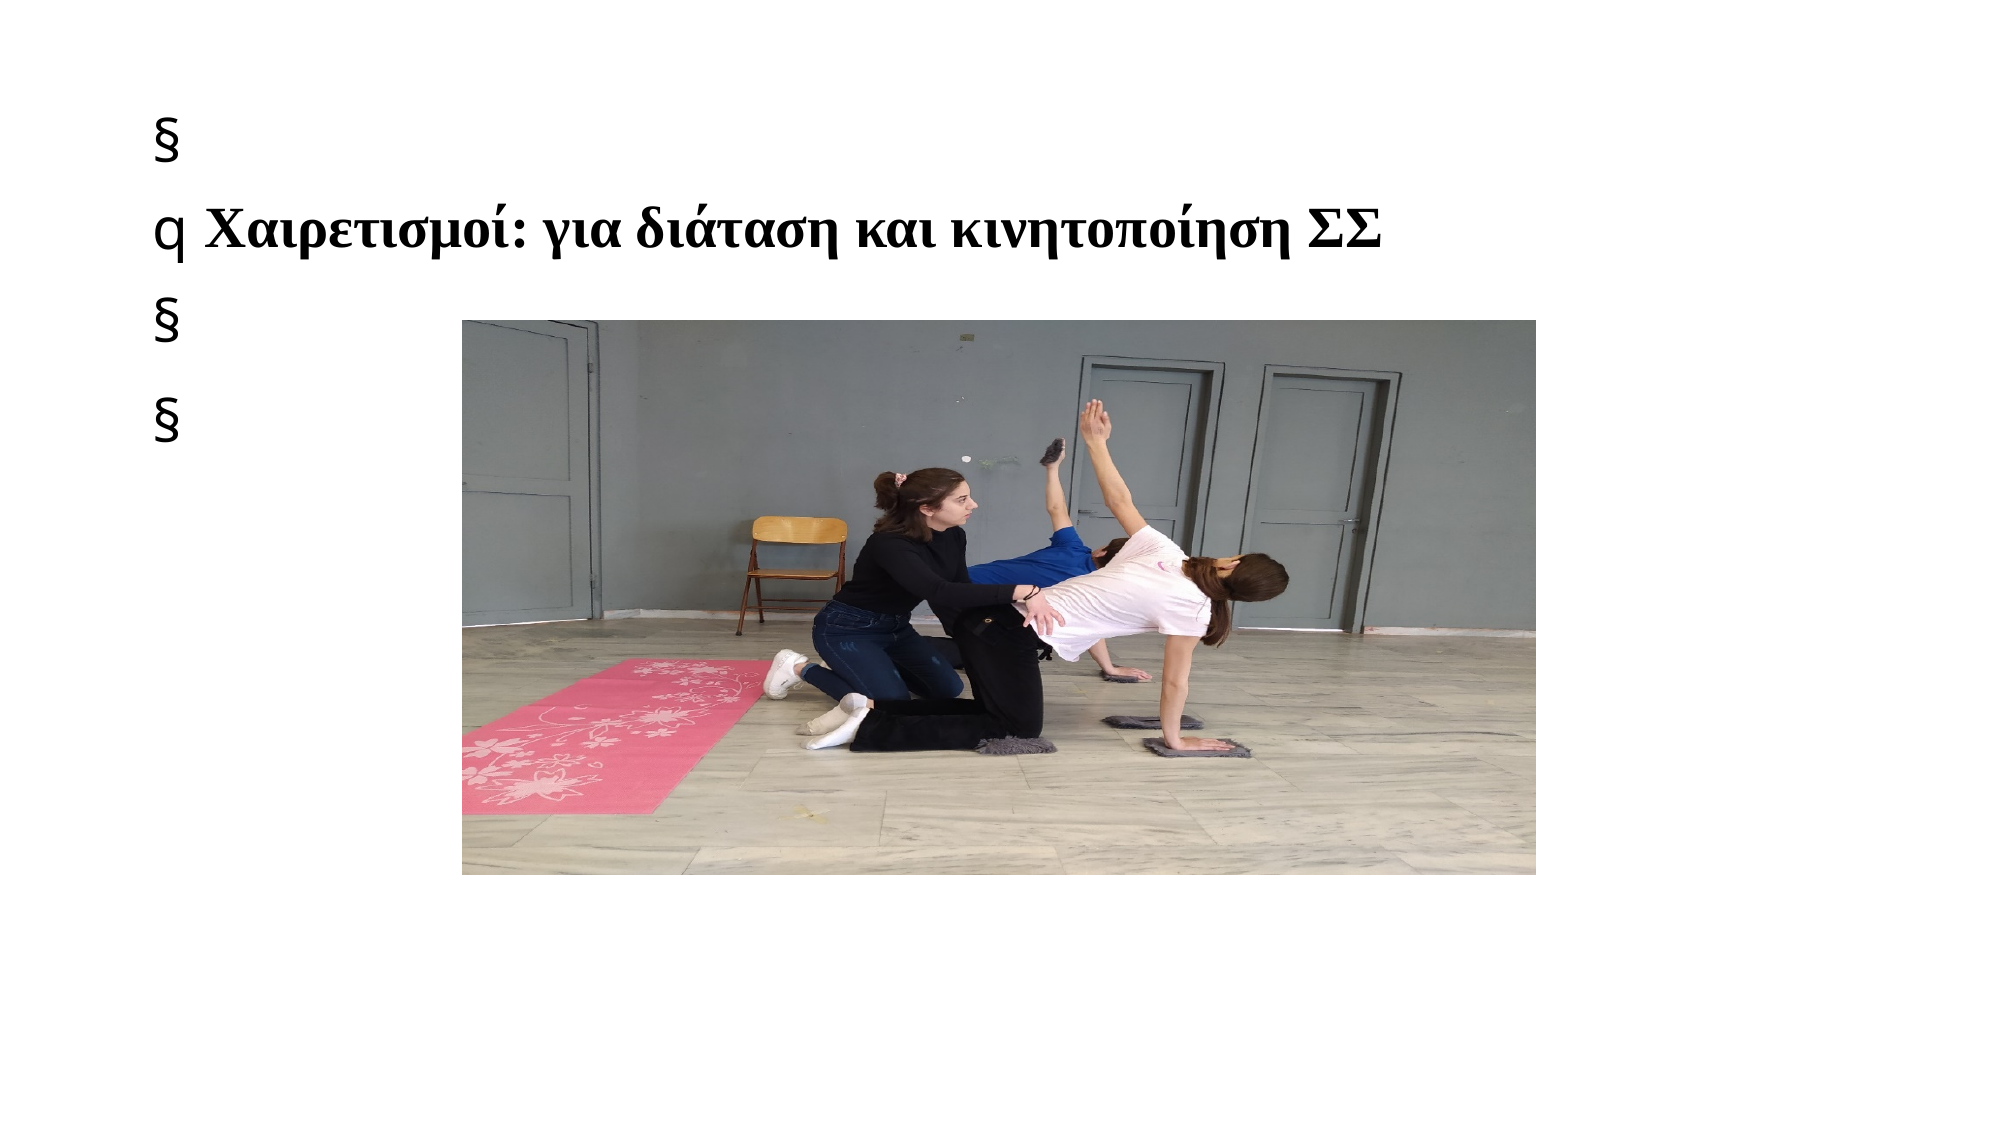

# Χαιρετισμοί: για διάταση και κινητοποίηση ΣΣ